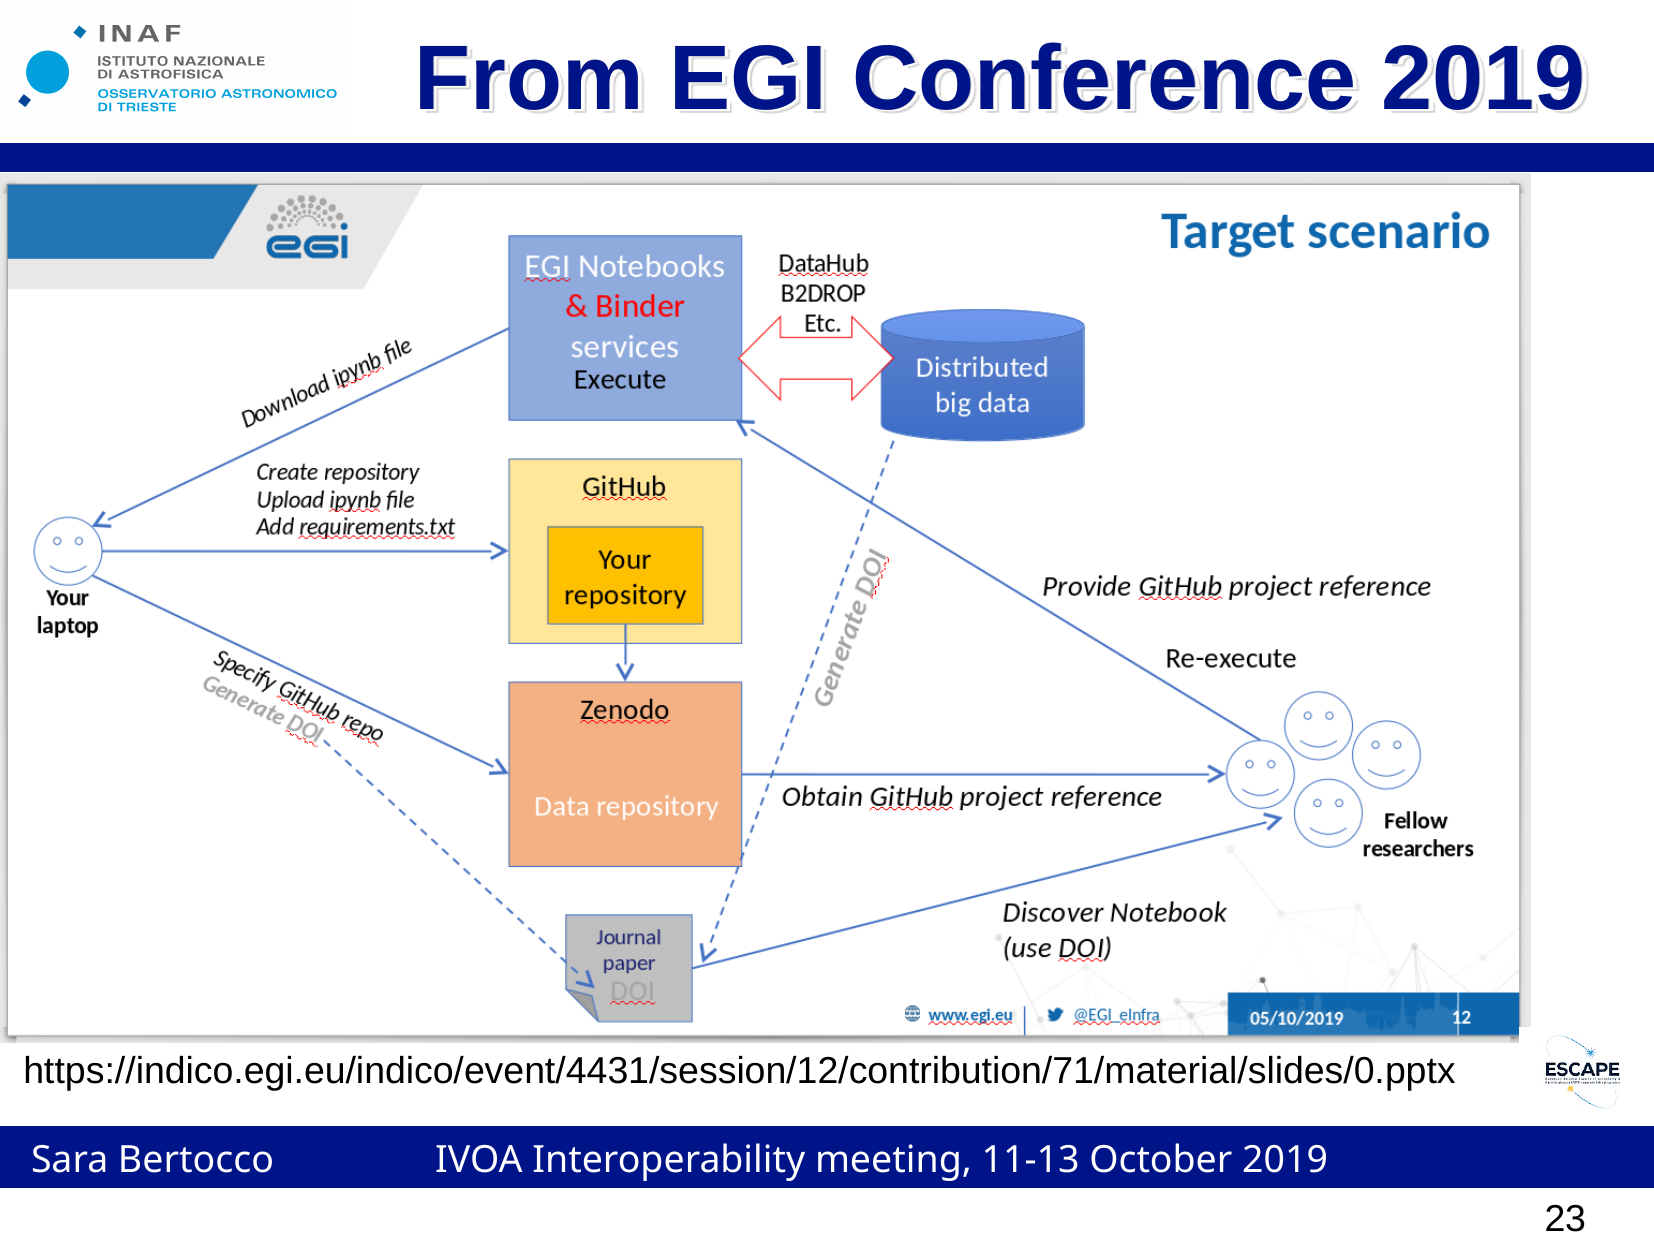

# From EGI Conference 2019
 Cita la slide di Enol
https://indico.egi.eu/indico/event/4431/session/12/contribution/71/material/slides/0.pptx
Sara Bertocco		 IVOA Interoperability meeting, 11-13 October 2019